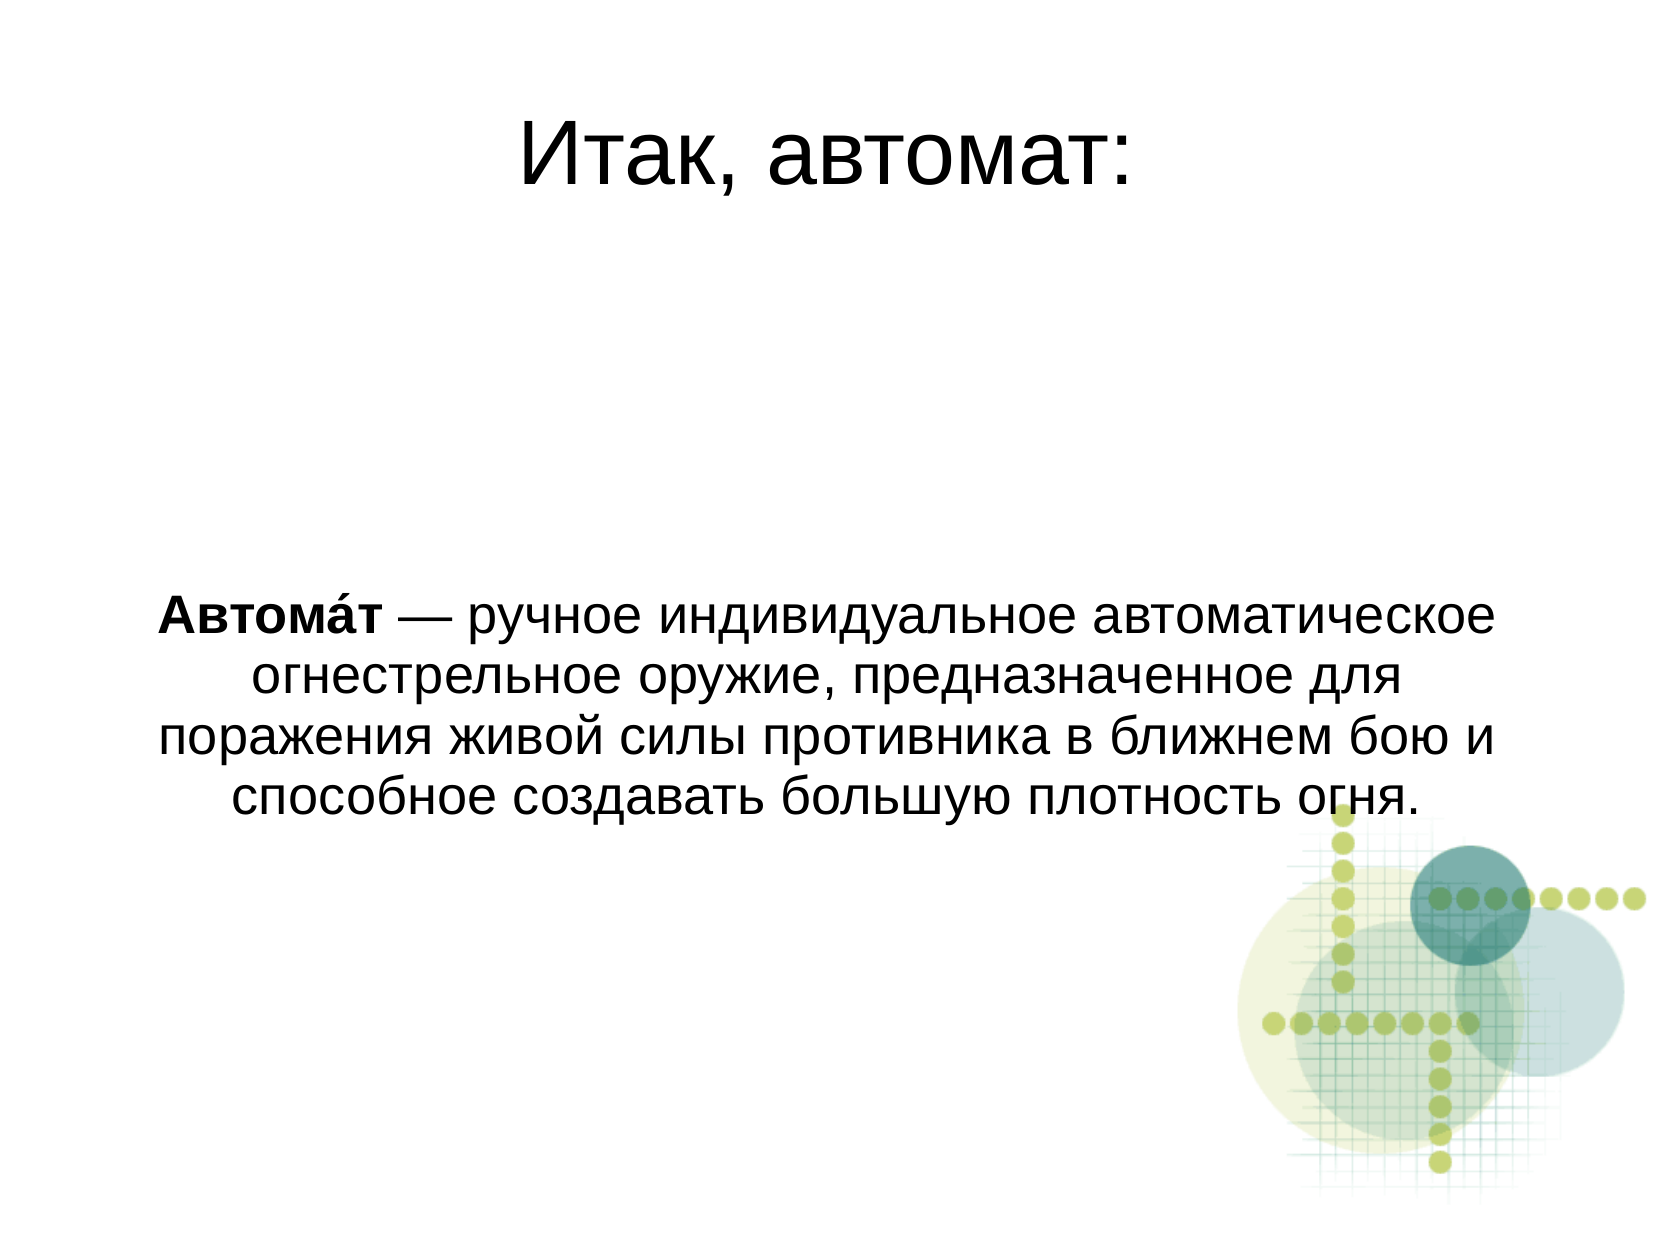

# Итак, автомат:
Автома́т — ручное индивидуальное автоматическое огнестрельное оружие, предназначенное для поражения живой силы противника в ближнем бою и способное создавать большую плотность огня.